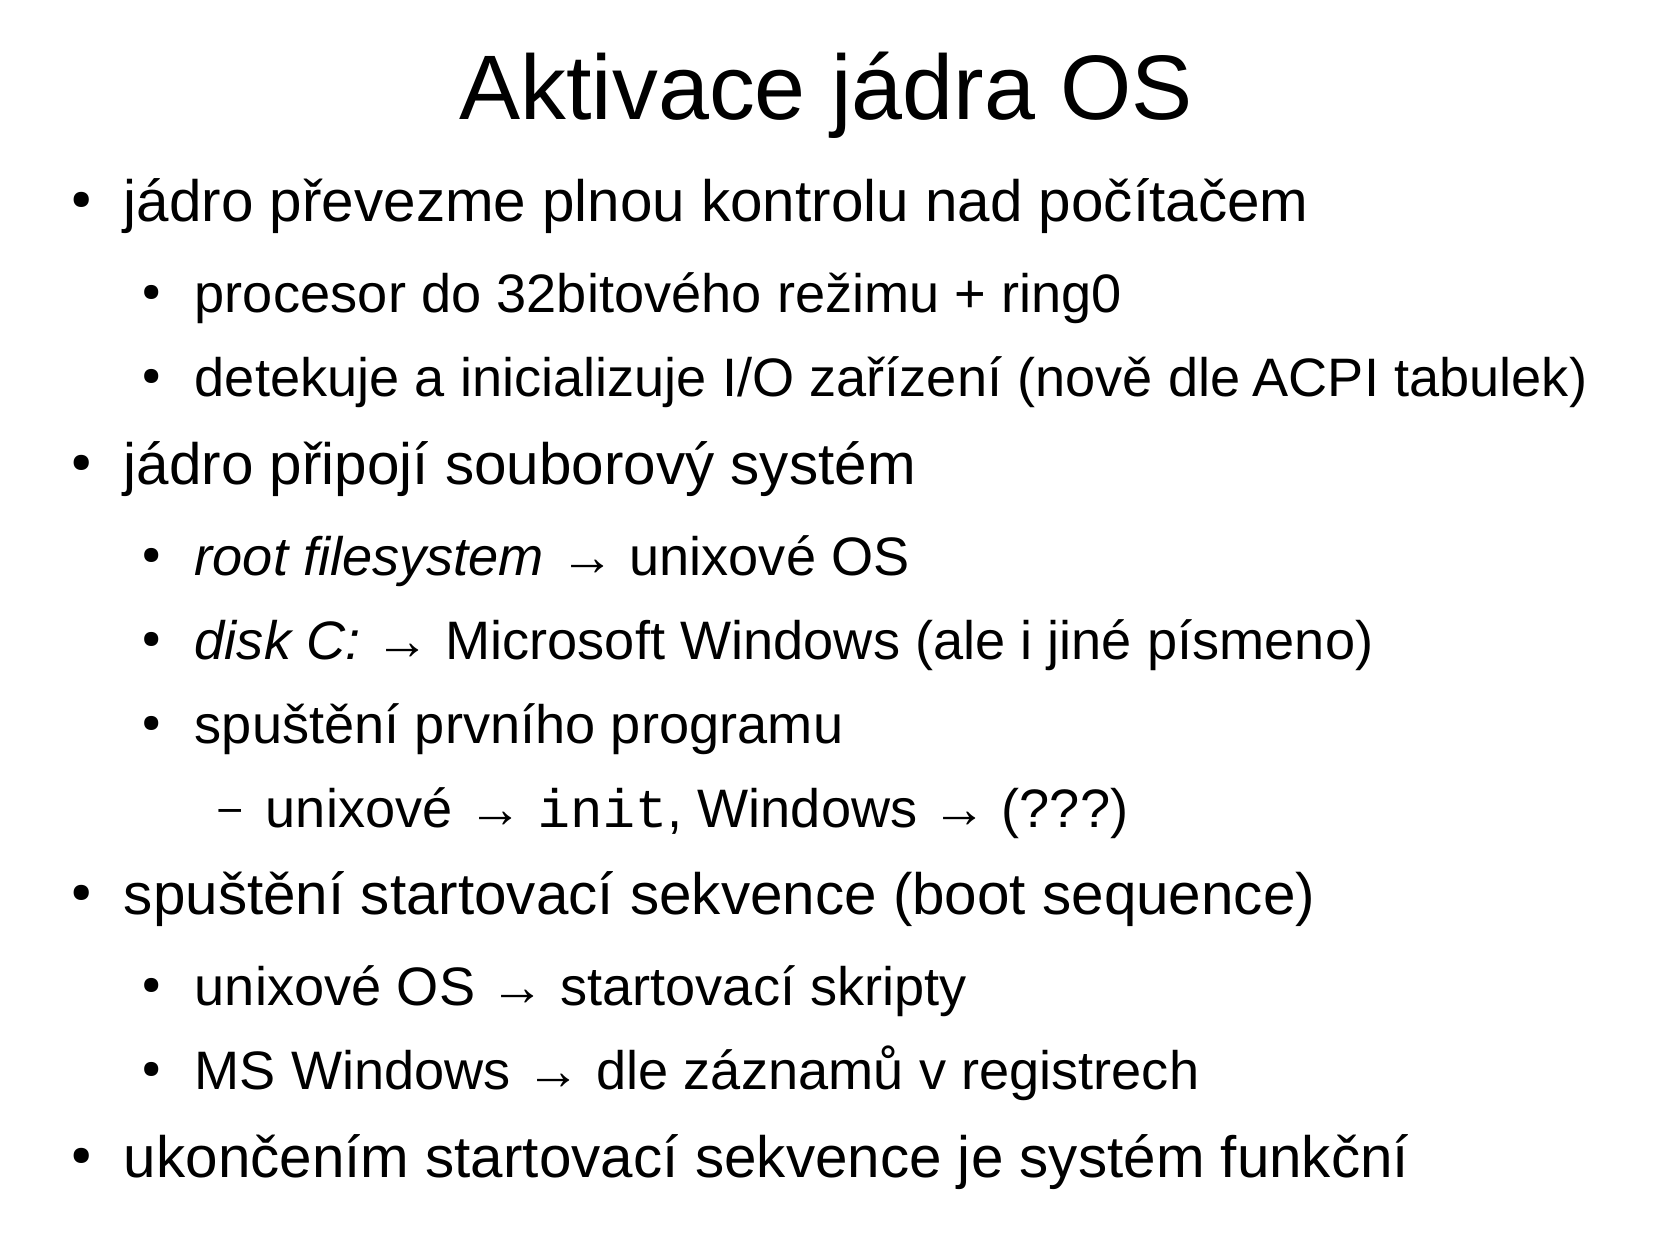

# Aktivace jádra OS
jádro převezme plnou kontrolu nad počítačem
procesor do 32bitového režimu + ring0
detekuje a inicializuje I/O zařízení (nově dle ACPI tabulek)
jádro připojí souborový systém
root filesystem → unixové OS
disk C: → Microsoft Windows (ale i jiné písmeno)
spuštění prvního programu
unixové → init, Windows → (???)
spuštění startovací sekvence (boot sequence)
unixové OS → startovací skripty
MS Windows → dle záznamů v registrech
ukončením startovací sekvence je systém funkční